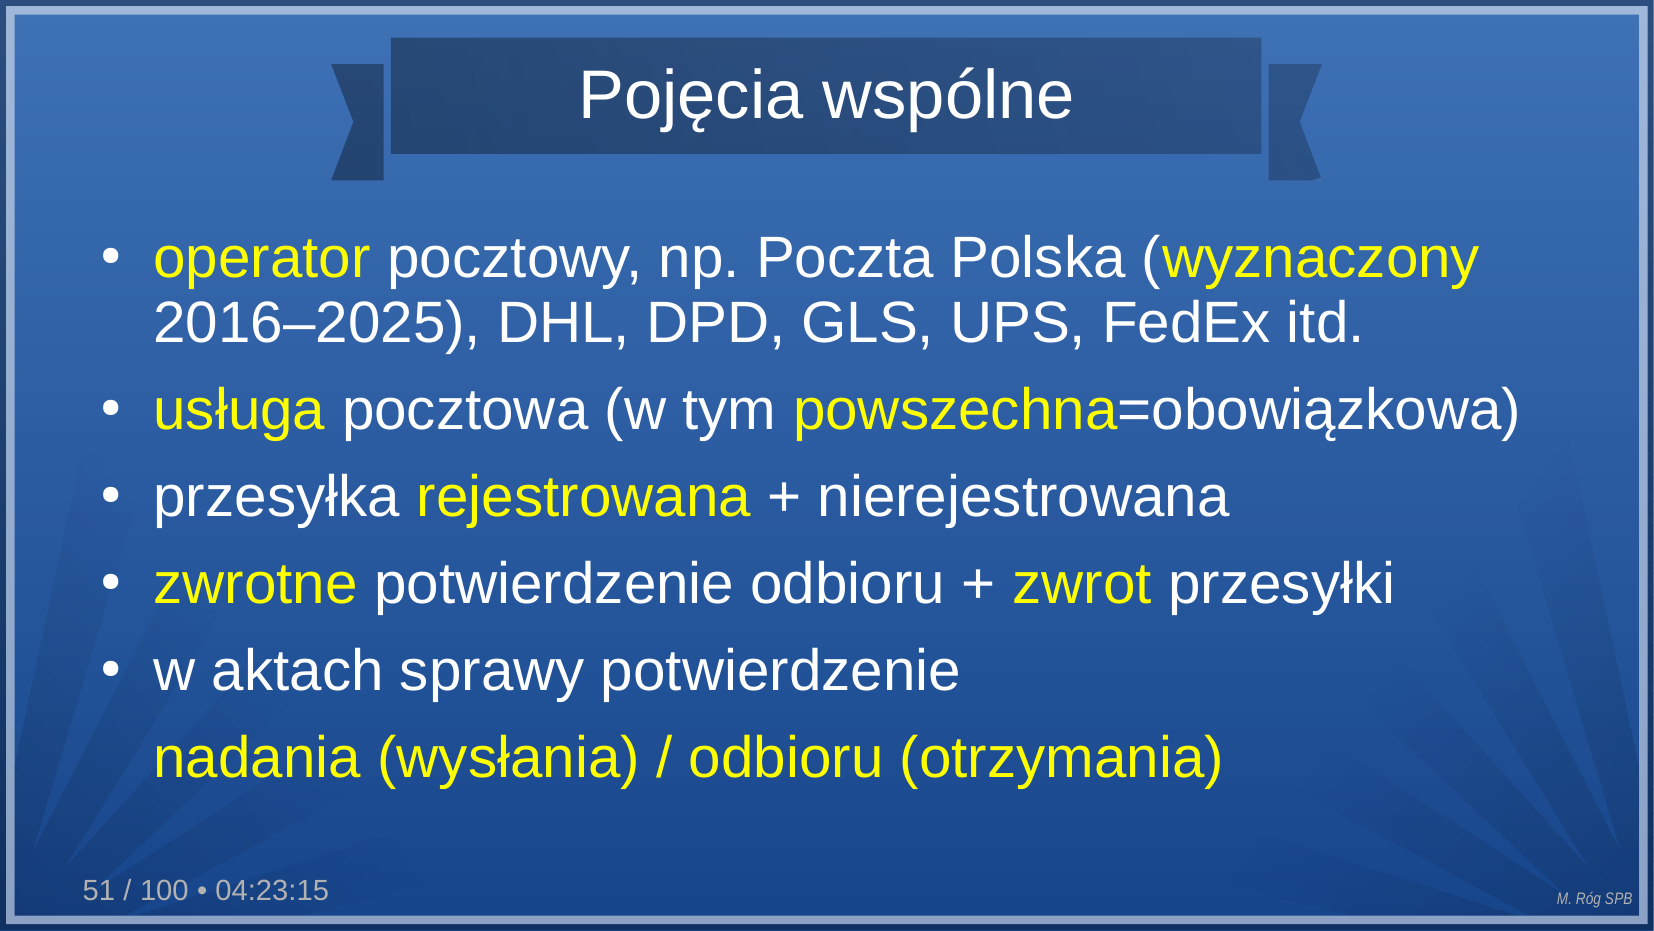

Pojęcia wspólne
# operator pocztowy, np. Poczta Polska (wyznaczony 2016–2025), DHL, DPD, GLS, UPS, FedEx itd.
usługa pocztowa (w tym powszechna=obowiązkowa)
przesyłka rejestrowana + nierejestrowana
zwrotne potwierdzenie odbioru + zwrot przesyłki
w aktach sprawy potwierdzenie
nadania (wysłania) / odbioru (otrzymania)